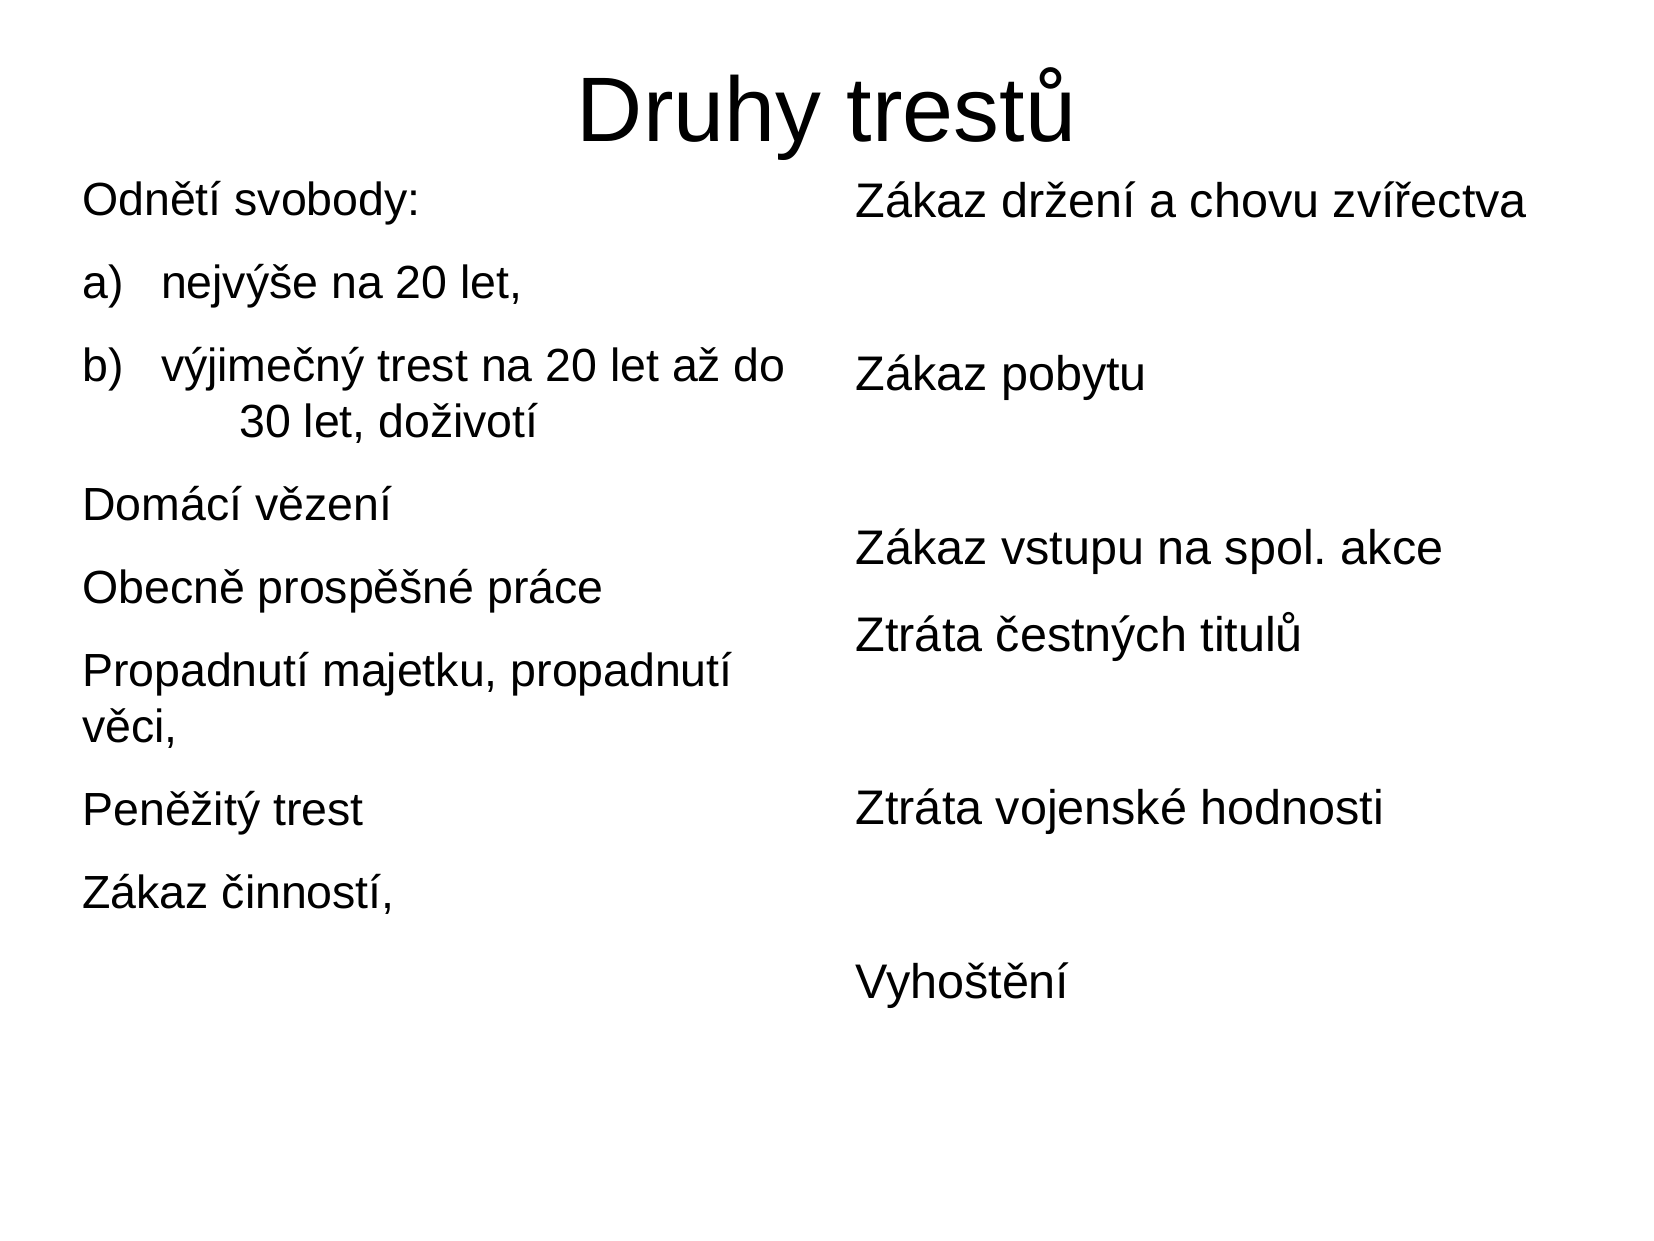

# Druhy trestů
Odnětí svobody:
nejvýše na 20 let,
výjimečný trest na 20 let až do 30 let, doživotí
Domácí vězení
Obecně prospěšné práce
Propadnutí majetku, propadnutí věci,
Peněžitý trest
Zákaz činností,
Zákaz držení a chovu zvířectva
Zákaz pobytu
Zákaz vstupu na spol. akce
Ztráta čestných titulů
Ztráta vojenské hodnosti
Vyhoštění